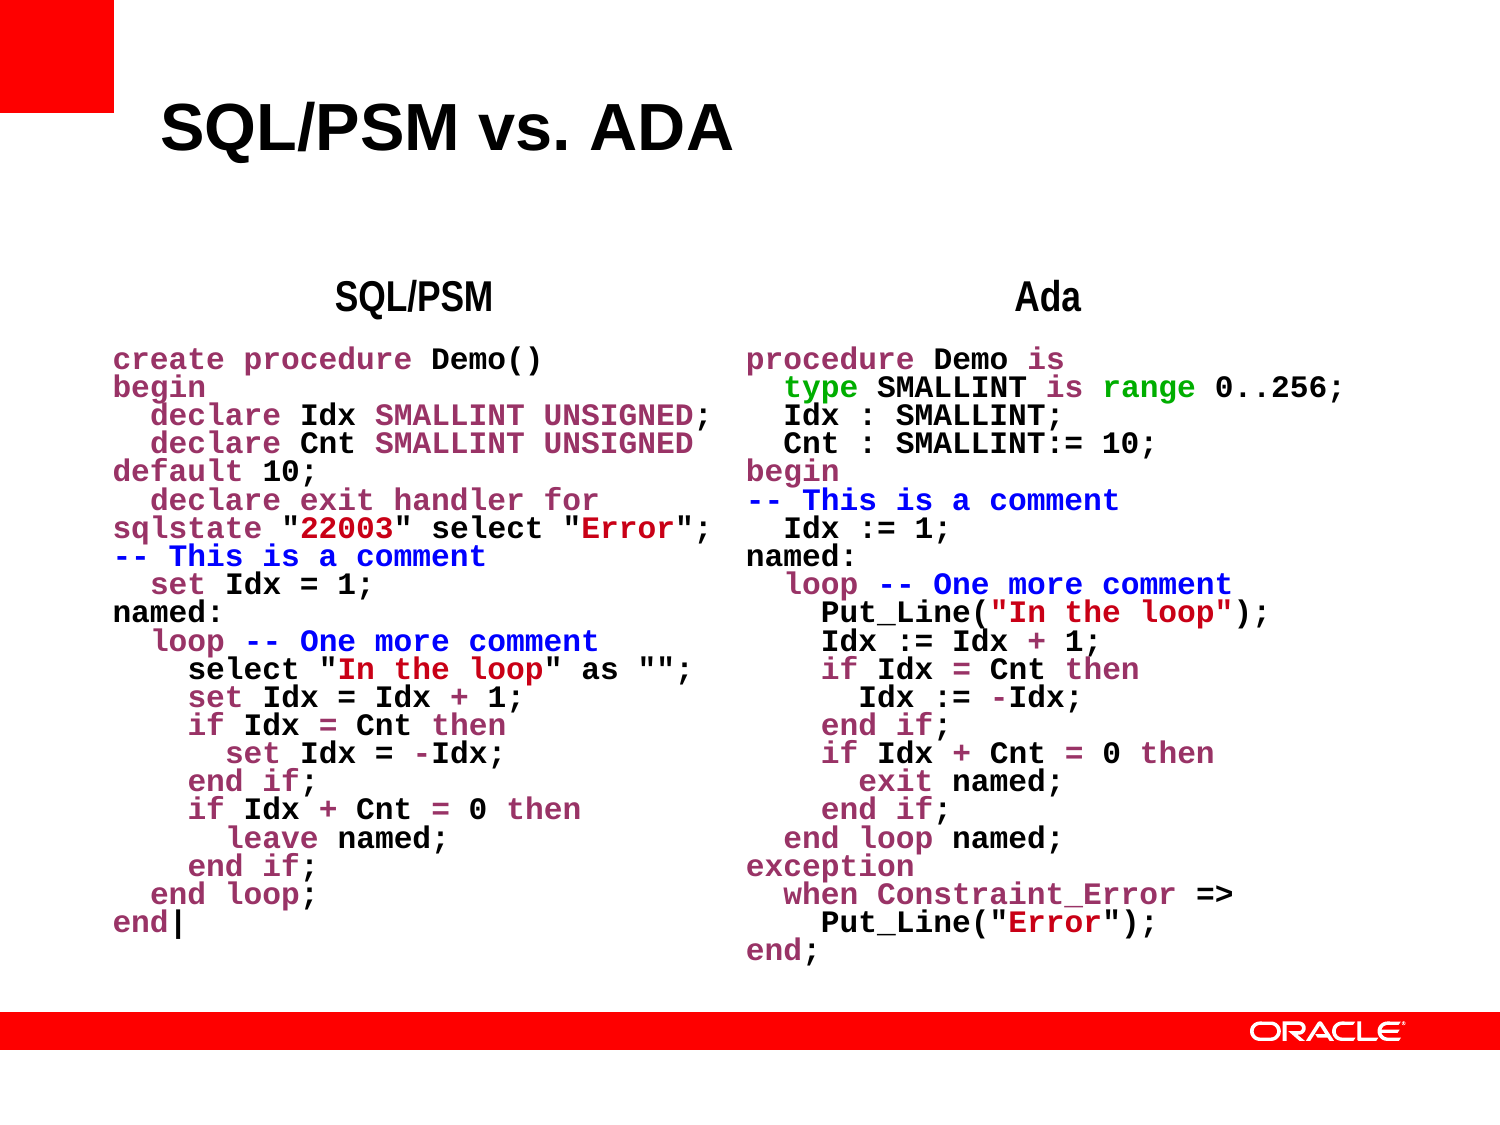

# SQL/PSM vs. ADA
SQL/PSM
create procedure Demo()
begin
 declare Idx SMALLINT UNSIGNED;
 declare Cnt SMALLINT UNSIGNED default 10;
 declare exit handler for sqlstate "22003" select "Error";
-- This is a comment
 set Idx = 1;
named:
 loop -- One more comment
 select "In the loop" as "";
 set Idx = Idx + 1;
 if Idx = Cnt then
 set Idx = -Idx;
 end if;
 if Idx + Cnt = 0 then
 leave named;
 end if;
 end loop;
end|
Ada
procedure Demo is
 type SMALLINT is range 0..256;
 Idx : SMALLINT;
 Cnt : SMALLINT:= 10;
begin
-- This is a comment
 Idx := 1;
named:
 loop -- One more comment
 Put_Line("In the loop");
 Idx := Idx + 1;
 if Idx = Cnt then
 Idx := -Idx;
 end if;
 if Idx + Cnt = 0 then
 exit named;
 end if;
 end loop named;
exception
 when Constraint_Error =>
 Put_Line("Error");
end;